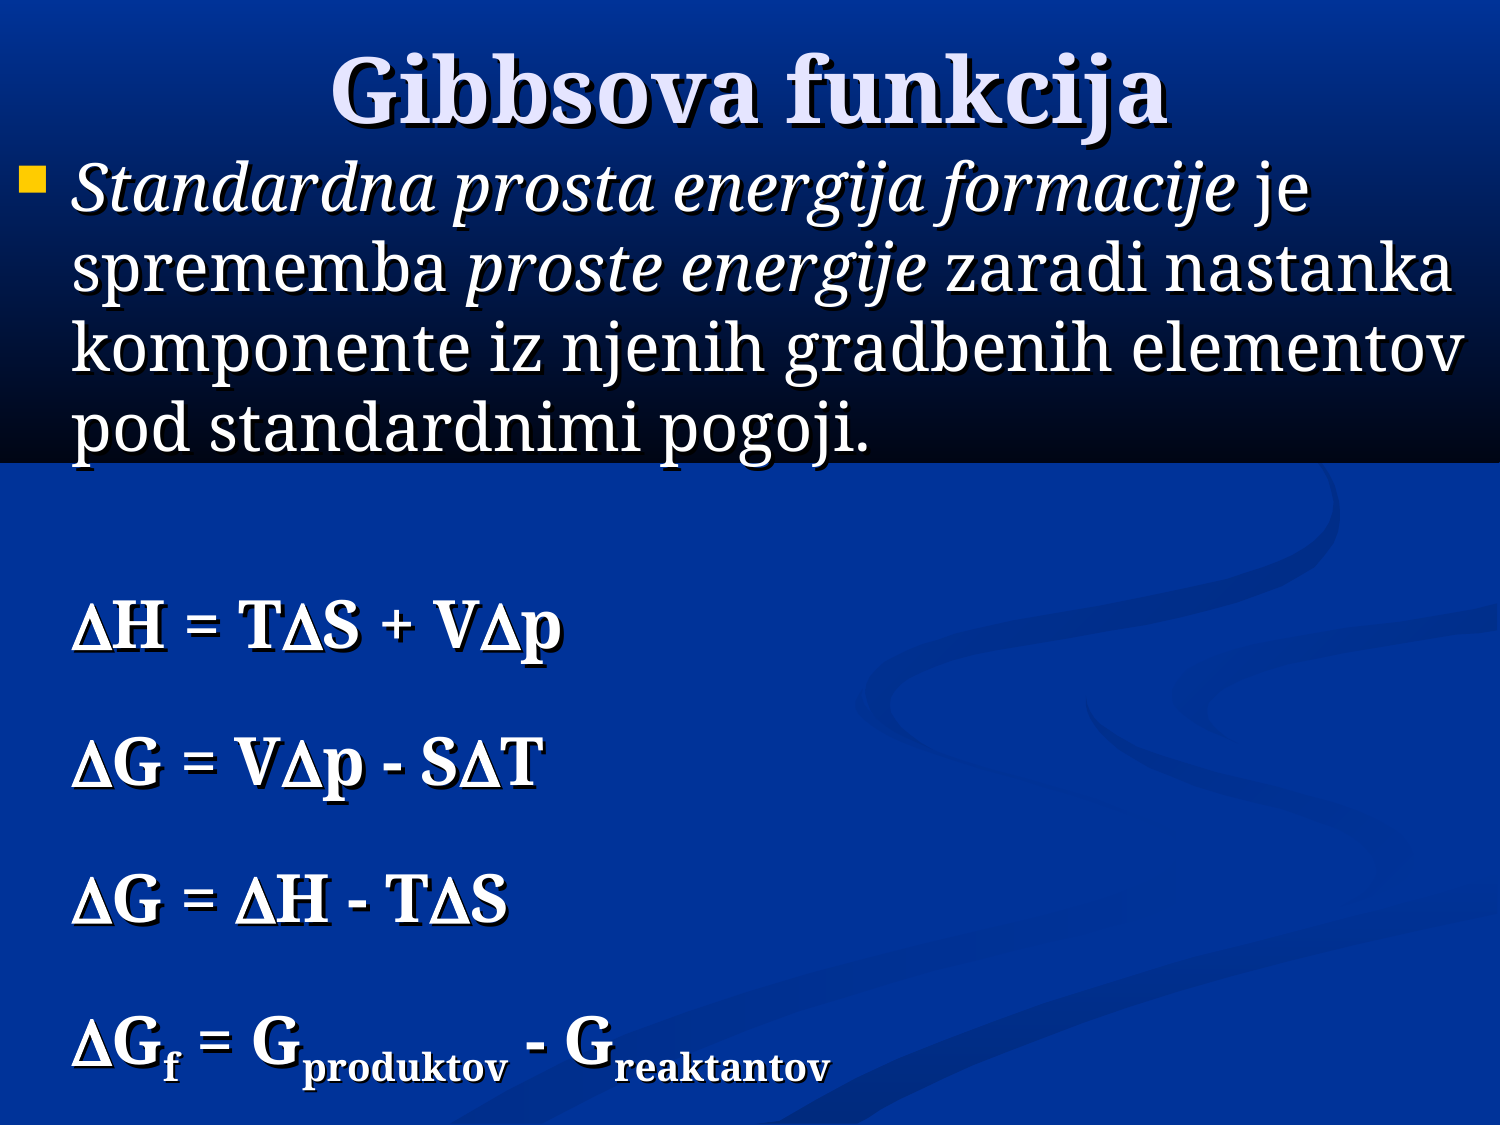

# Gibbsova funkcija
Standardna prosta energija formacije je sprememba proste energije zaradi nastanka komponente iz njenih gradbenih elementov pod standardnimi pogoji.
	H = TS + Vp
	G = Vp - ST
	G = H - TS
	Gf = Gproduktov - Greaktantov
	Gf = 0 za elemente